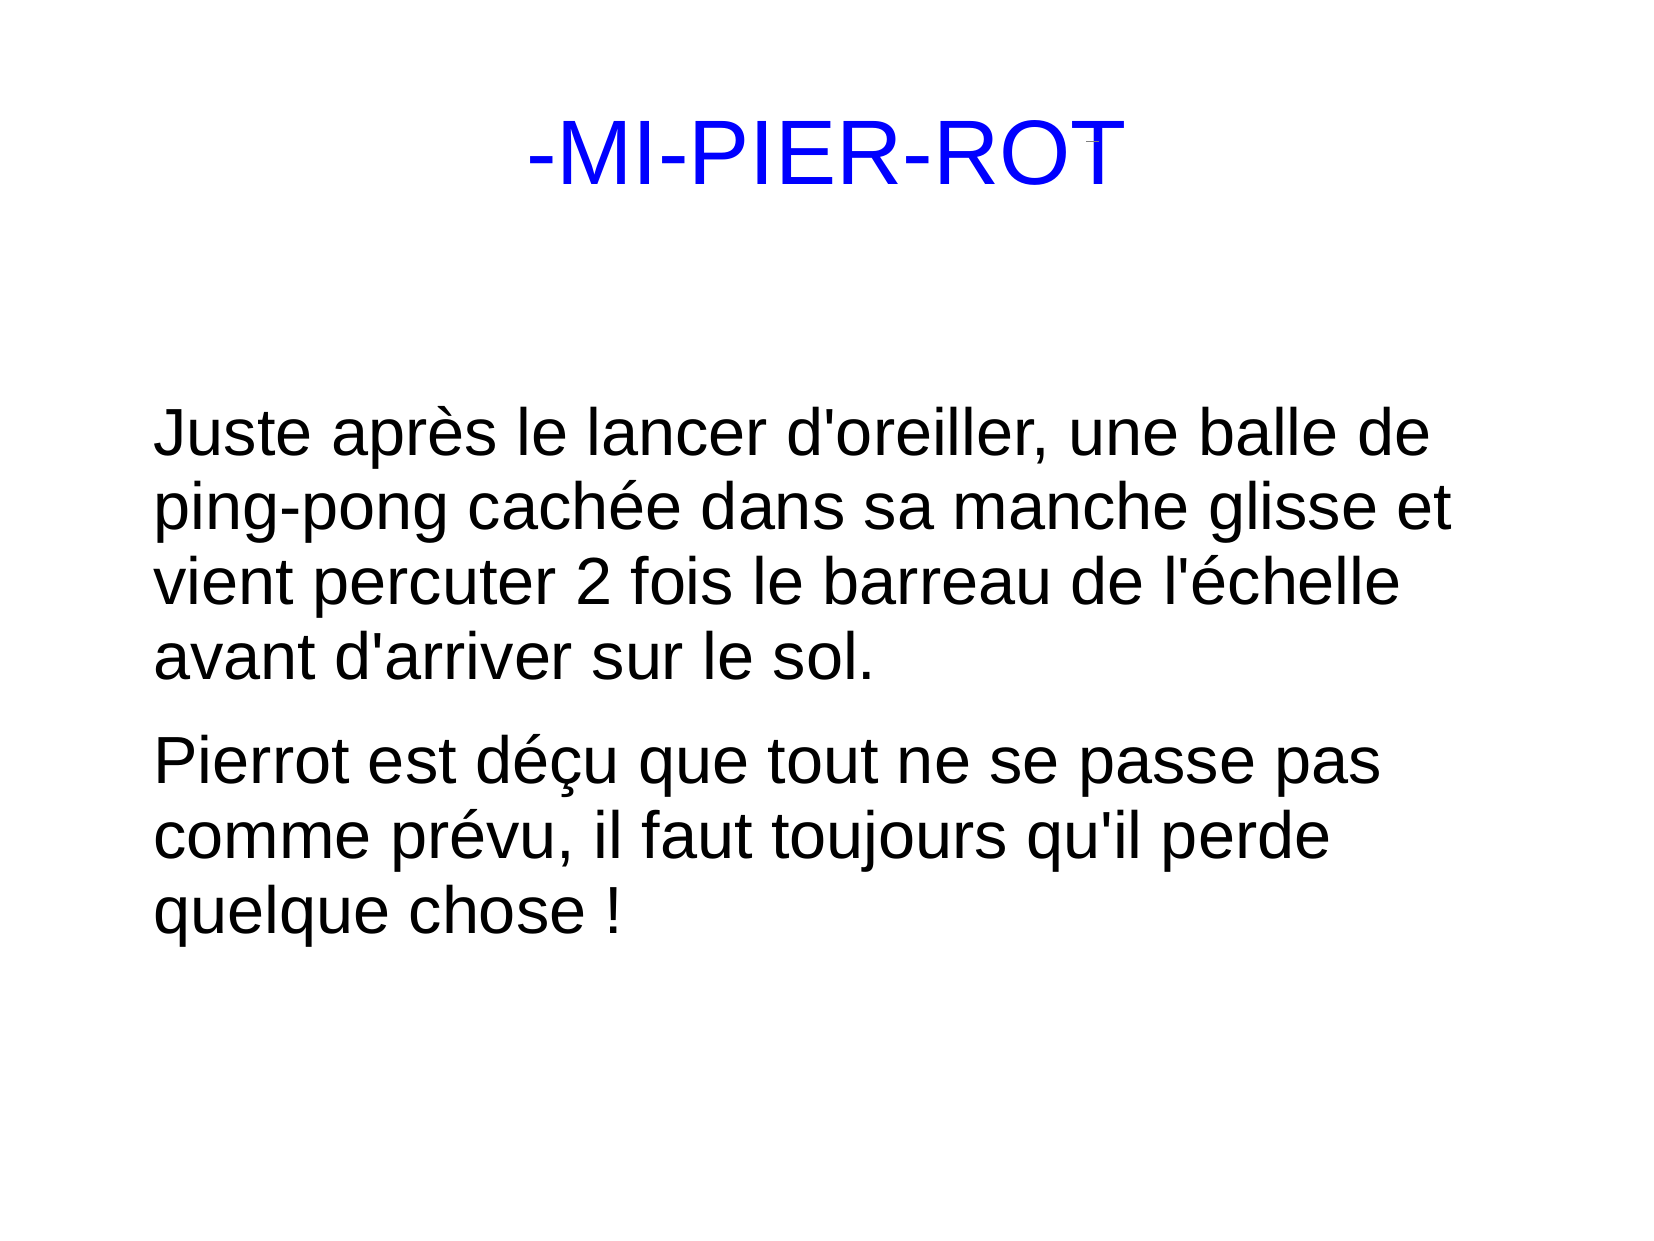

# -MI-PIER-ROT
Juste après le lancer d'oreiller, une balle de ping-pong cachée dans sa manche glisse et vient percuter 2 fois le barreau de l'échelle avant d'arriver sur le sol.
Pierrot est déçu que tout ne se passe pas comme prévu, il faut toujours qu'il perde quelque chose !